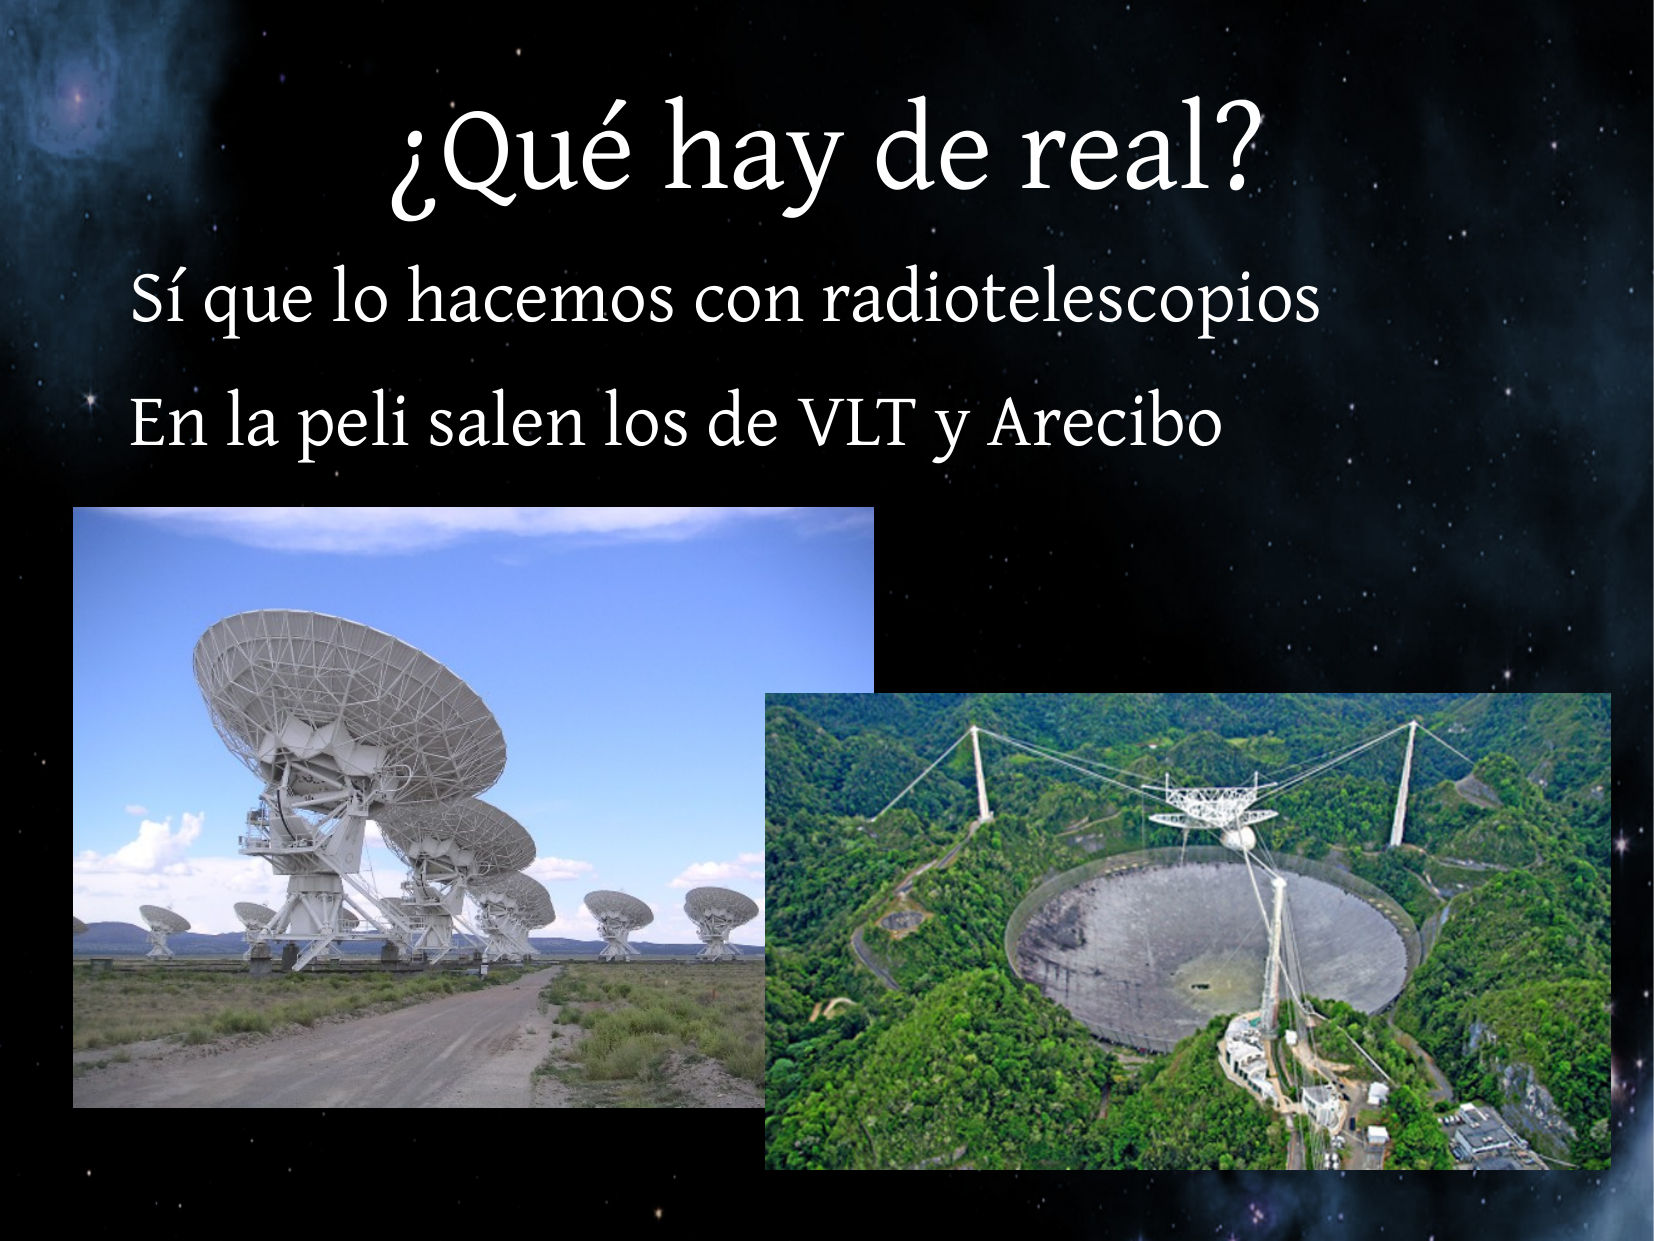

# ¿Qué hay de real?
Sí que lo hacemos con radiotelescopios
En la peli salen los de VLT y Arecibo